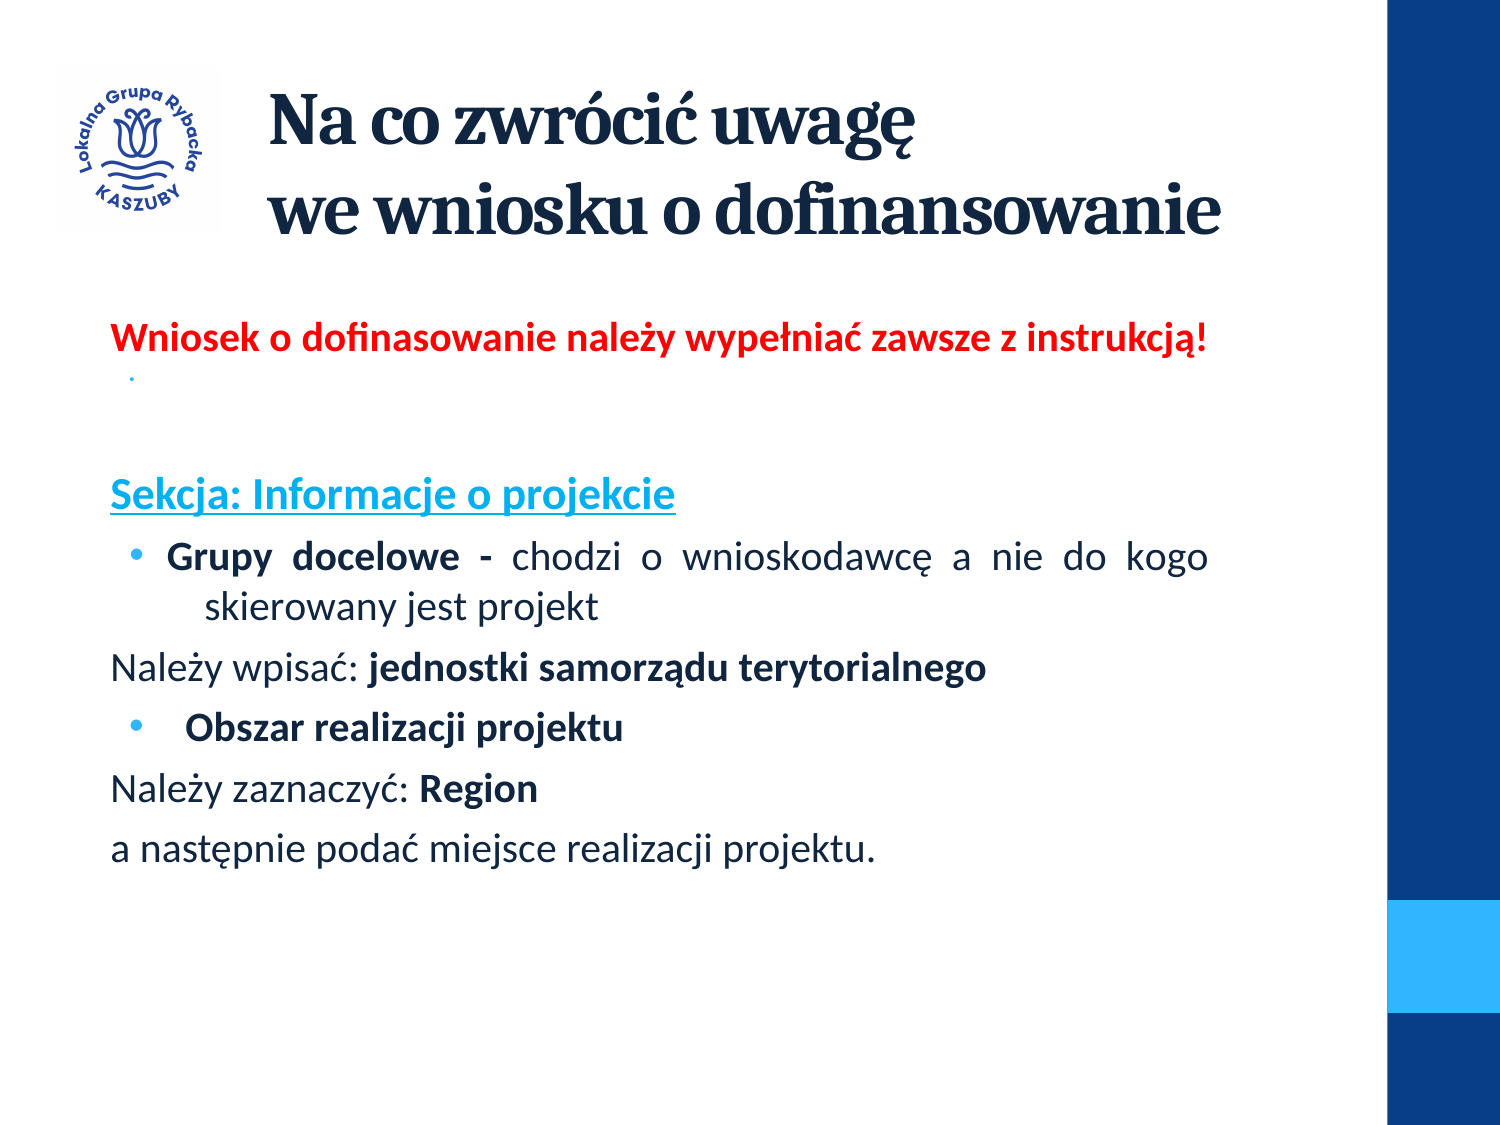

# Na co zwrócić uwagę we wniosku o dofinansowanie
Wniosek o dofinasowanie należy wypełniać zawsze z instrukcją!
Sekcja: Informacje o projekcie
Grupy docelowe - chodzi o wnioskodawcę a nie do kogo skierowany jest projekt
Należy wpisać: jednostki samorządu terytorialnego
Obszar realizacji projektu
Należy zaznaczyć: Region
a następnie podać miejsce realizacji projektu.